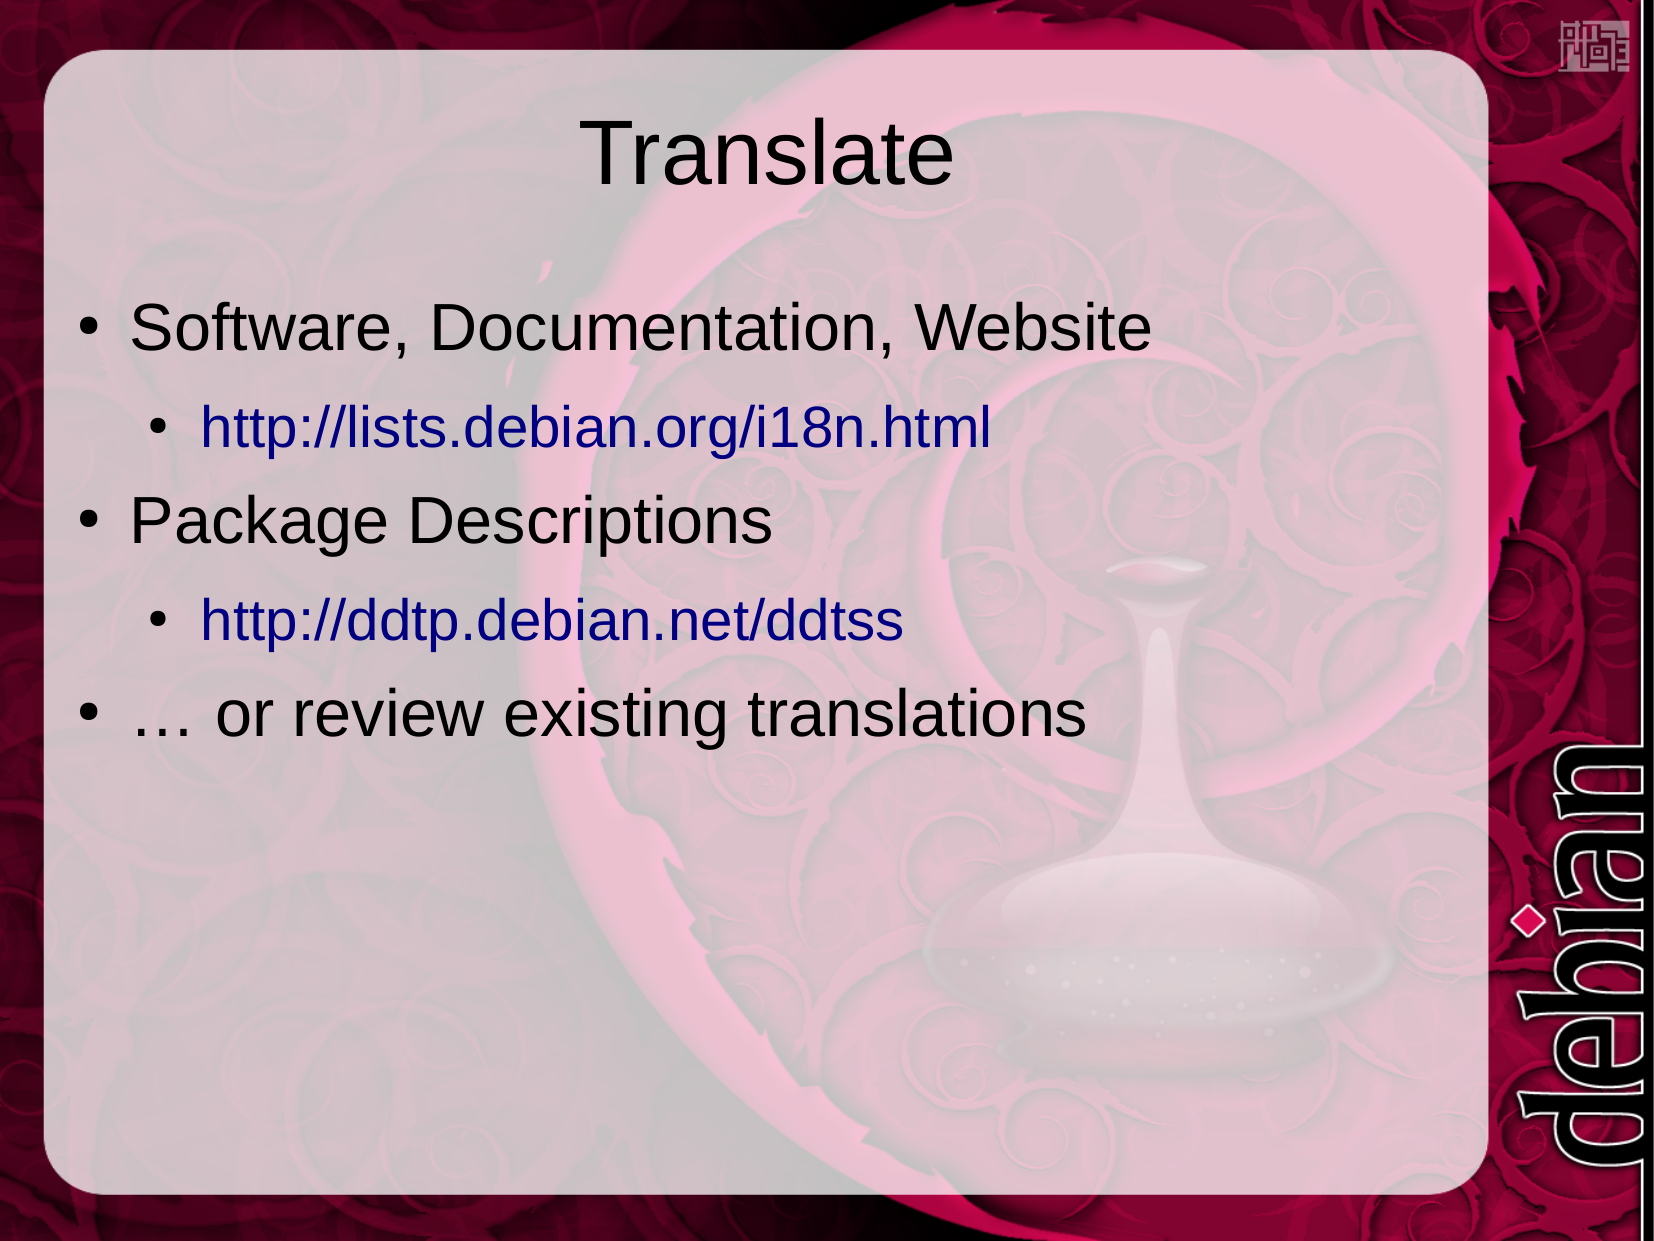

# Translate
Software, Documentation, Website
http://lists.debian.org/i18n.html
Package Descriptions
http://ddtp.debian.net/ddtss
… or review existing translations